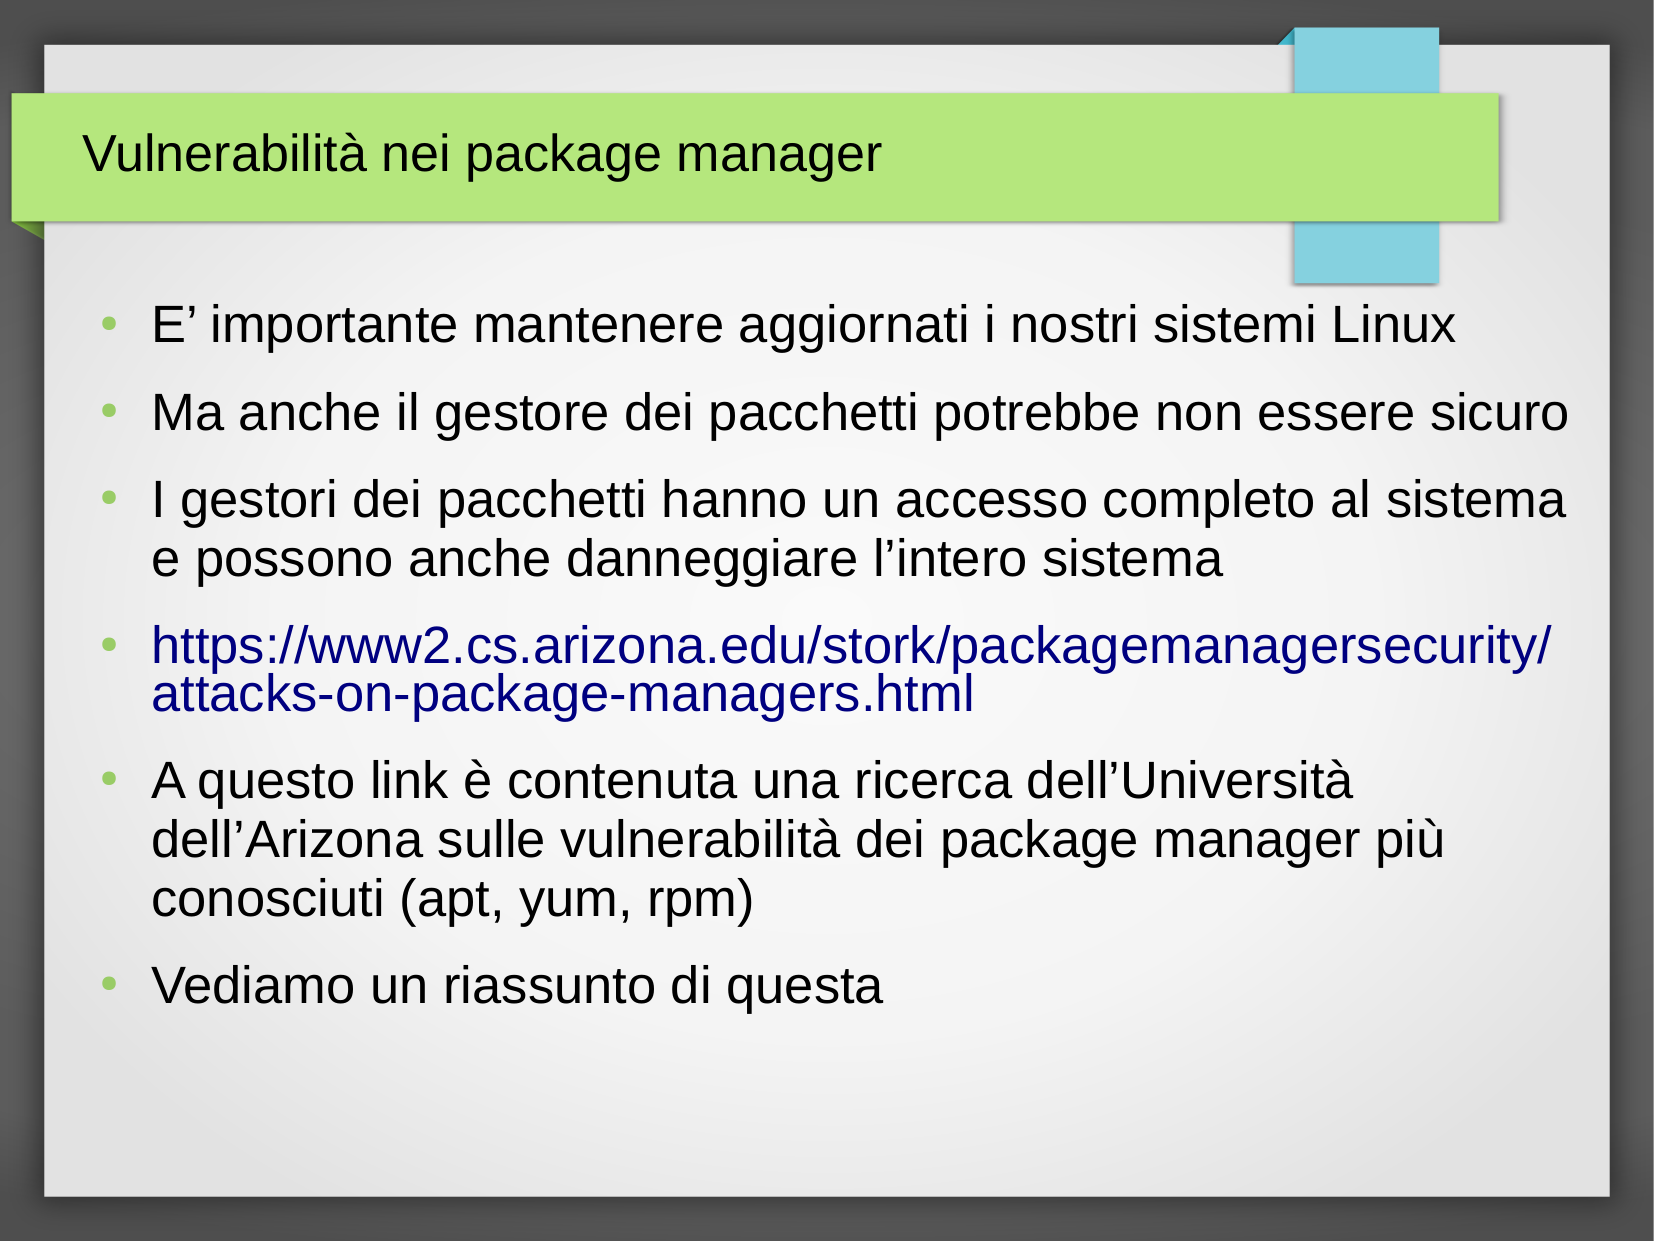

# Vulnerabilità nei package manager
E’ importante mantenere aggiornati i nostri sistemi Linux
Ma anche il gestore dei pacchetti potrebbe non essere sicuro
I gestori dei pacchetti hanno un accesso completo al sistema e possono anche danneggiare l’intero sistema
https://www2.cs.arizona.edu/stork/packagemanagersecurity/attacks-on-package-managers.html
A questo link è contenuta una ricerca dell’Università dell’Arizona sulle vulnerabilità dei package manager più conosciuti (apt, yum, rpm)
Vediamo un riassunto di questa